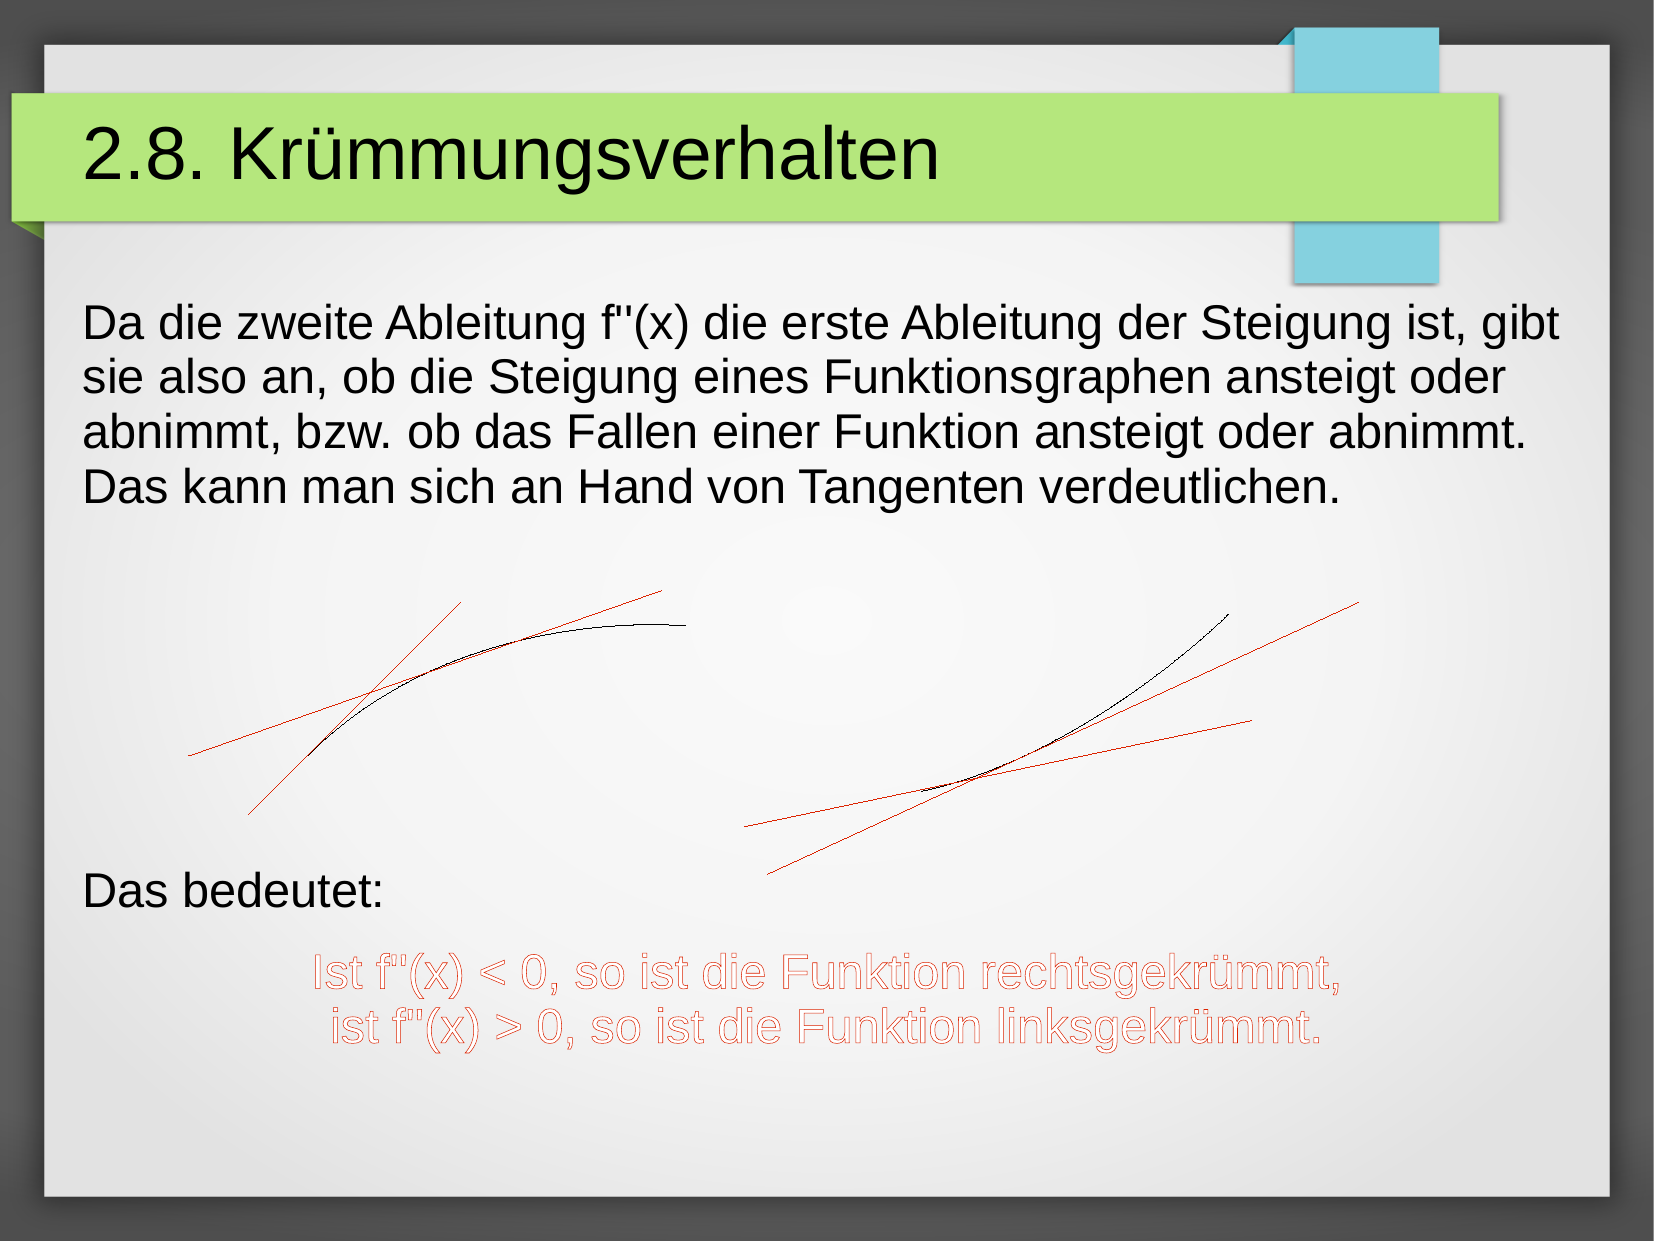

# 2.8. Krümmungsverhalten
Da die zweite Ableitung f''(x) die erste Ableitung der Steigung ist, gibt sie also an, ob die Steigung eines Funktionsgraphen ansteigt oder abnimmt, bzw. ob das Fallen einer Funktion ansteigt oder abnimmt. Das kann man sich an Hand von Tangenten verdeutlichen.
Das bedeutet:
Ist f''(x) < 0, so ist die Funktion rechtsgekrümmt,
ist f''(x) > 0, so ist die Funktion linksgekrümmt.